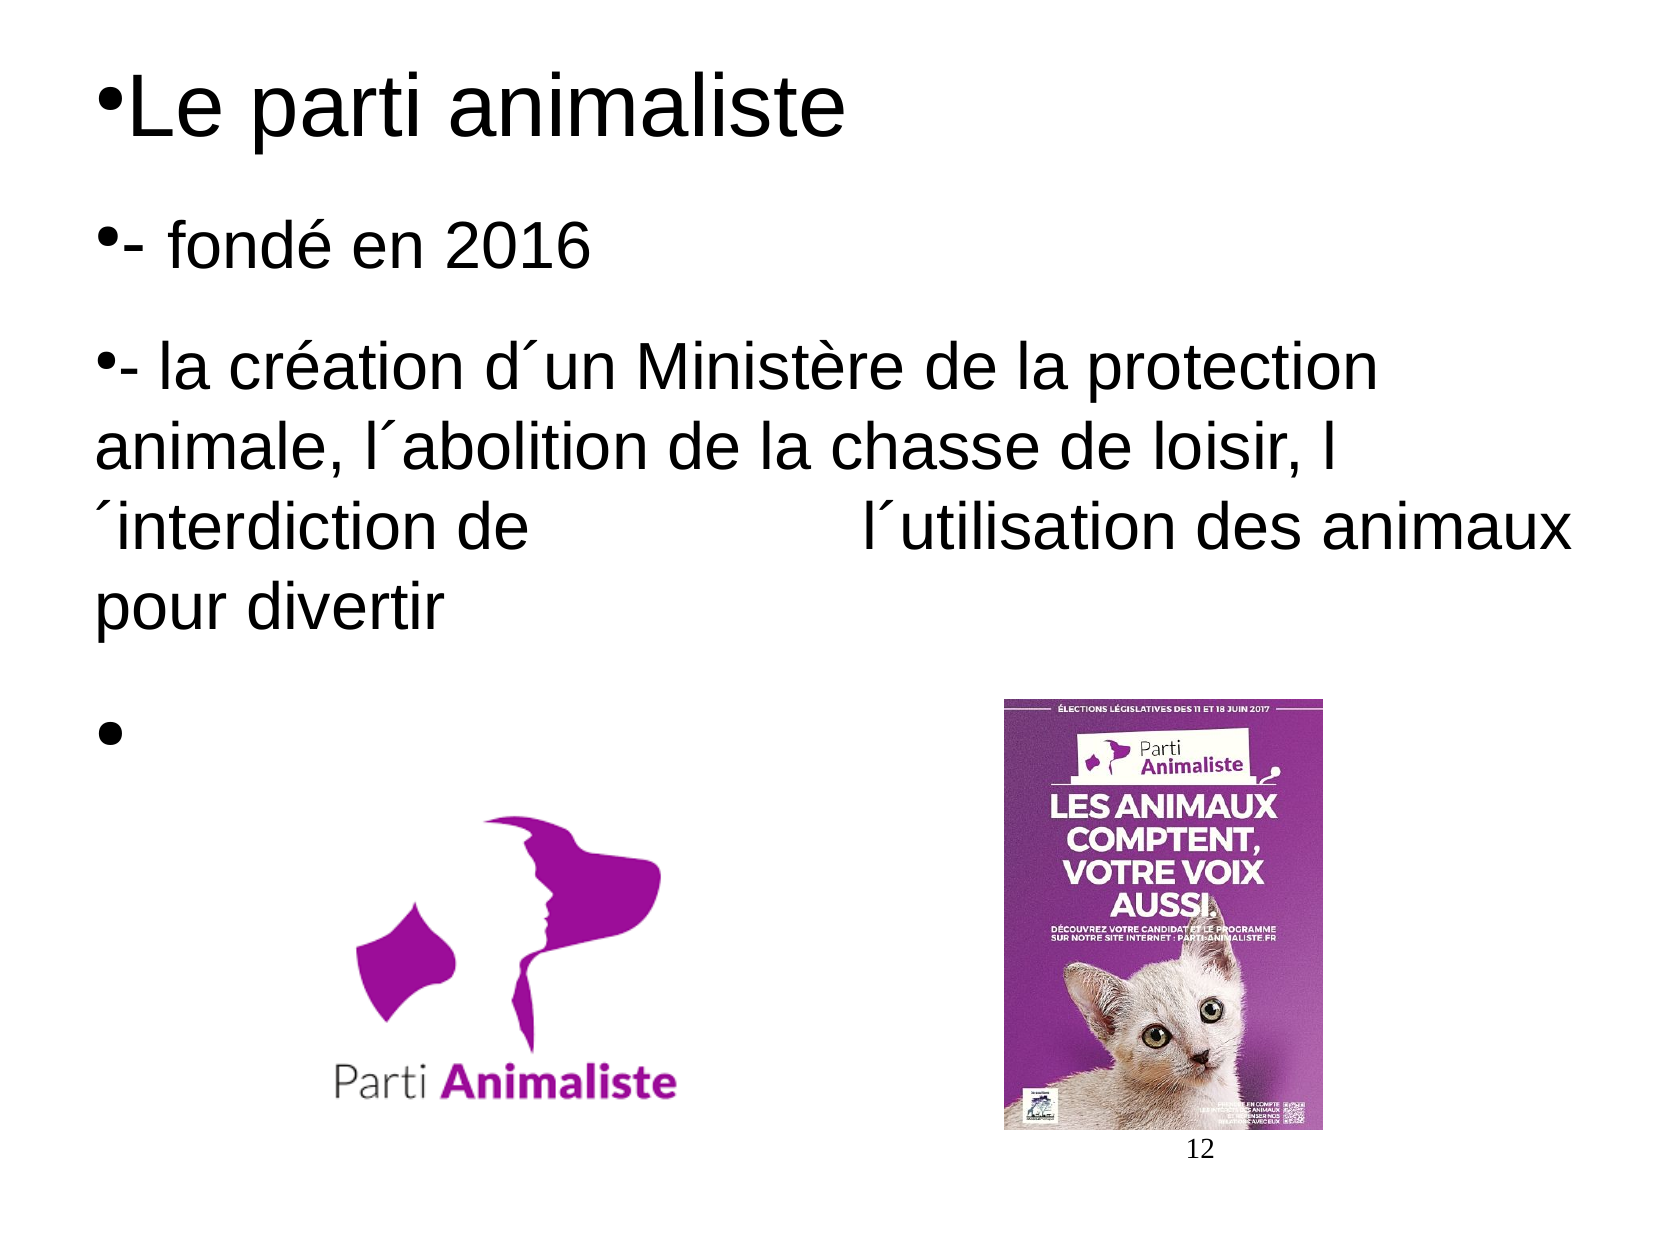

Le parti animaliste
- fondé en 2016
- la création d´un Ministère de la protection animale, l´abolition de la chasse de loisir, l´interdiction de l´utilisation des animaux pour divertir
#